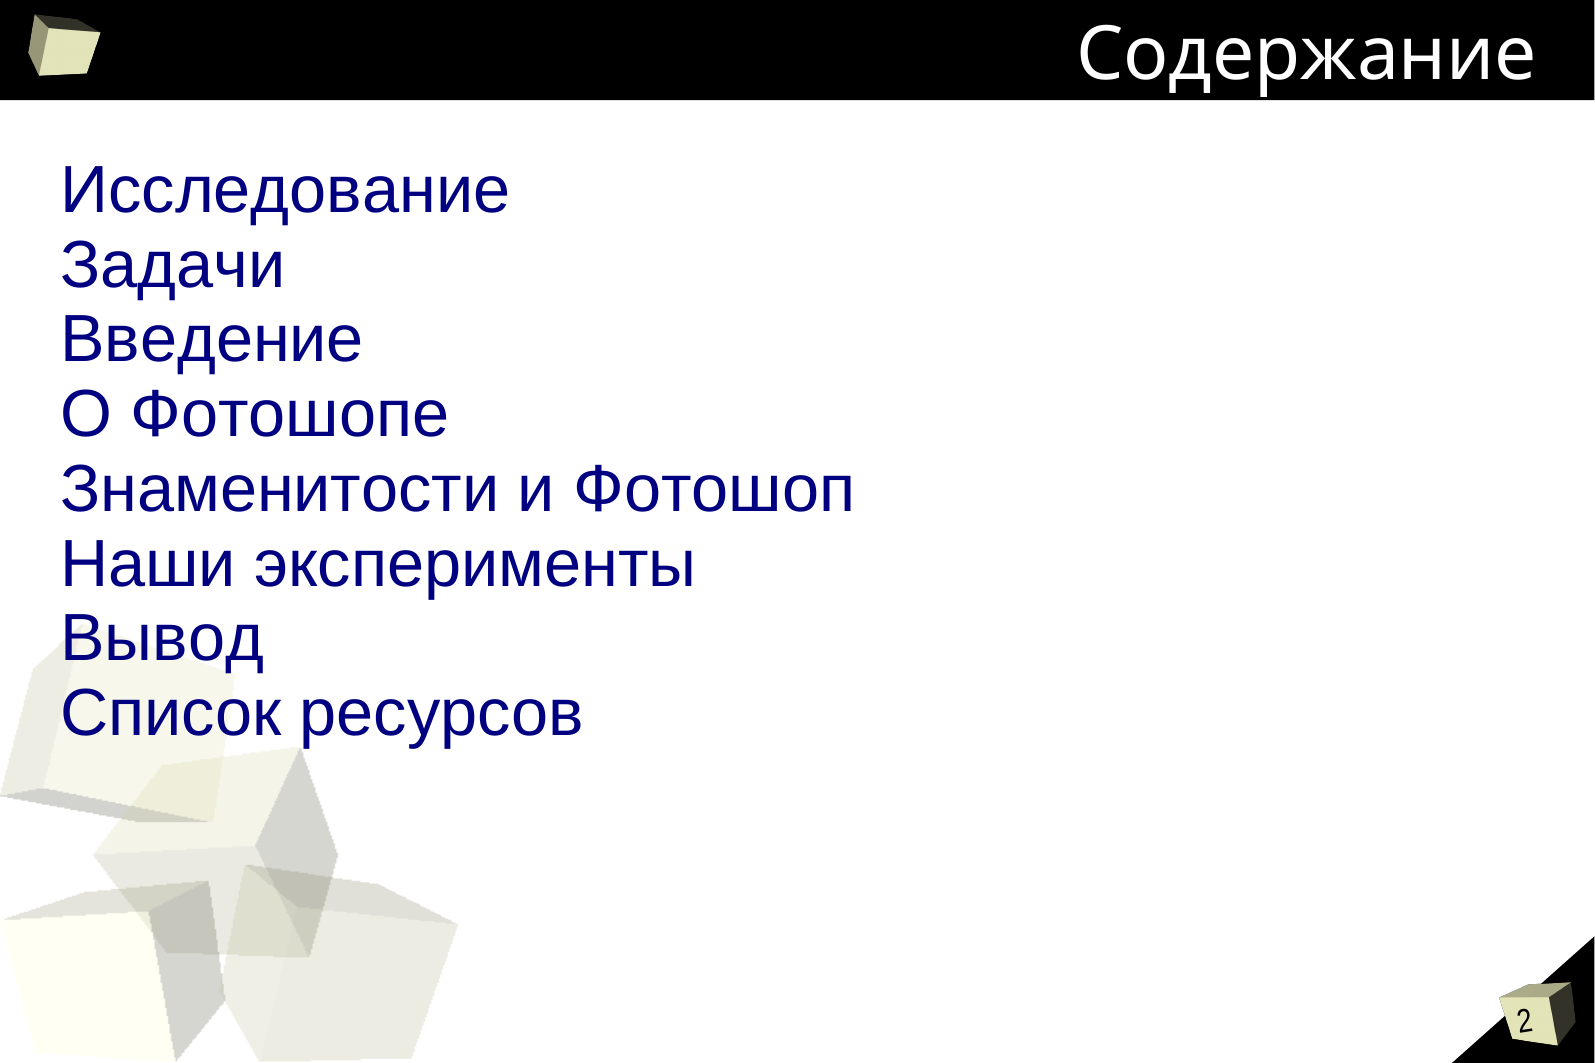

# Содержание
Исследование
Задачи
Введение
О Фотошопе
Знаменитости и Фотошоп
Наши эксперименты
Вывод
Список ресурсов